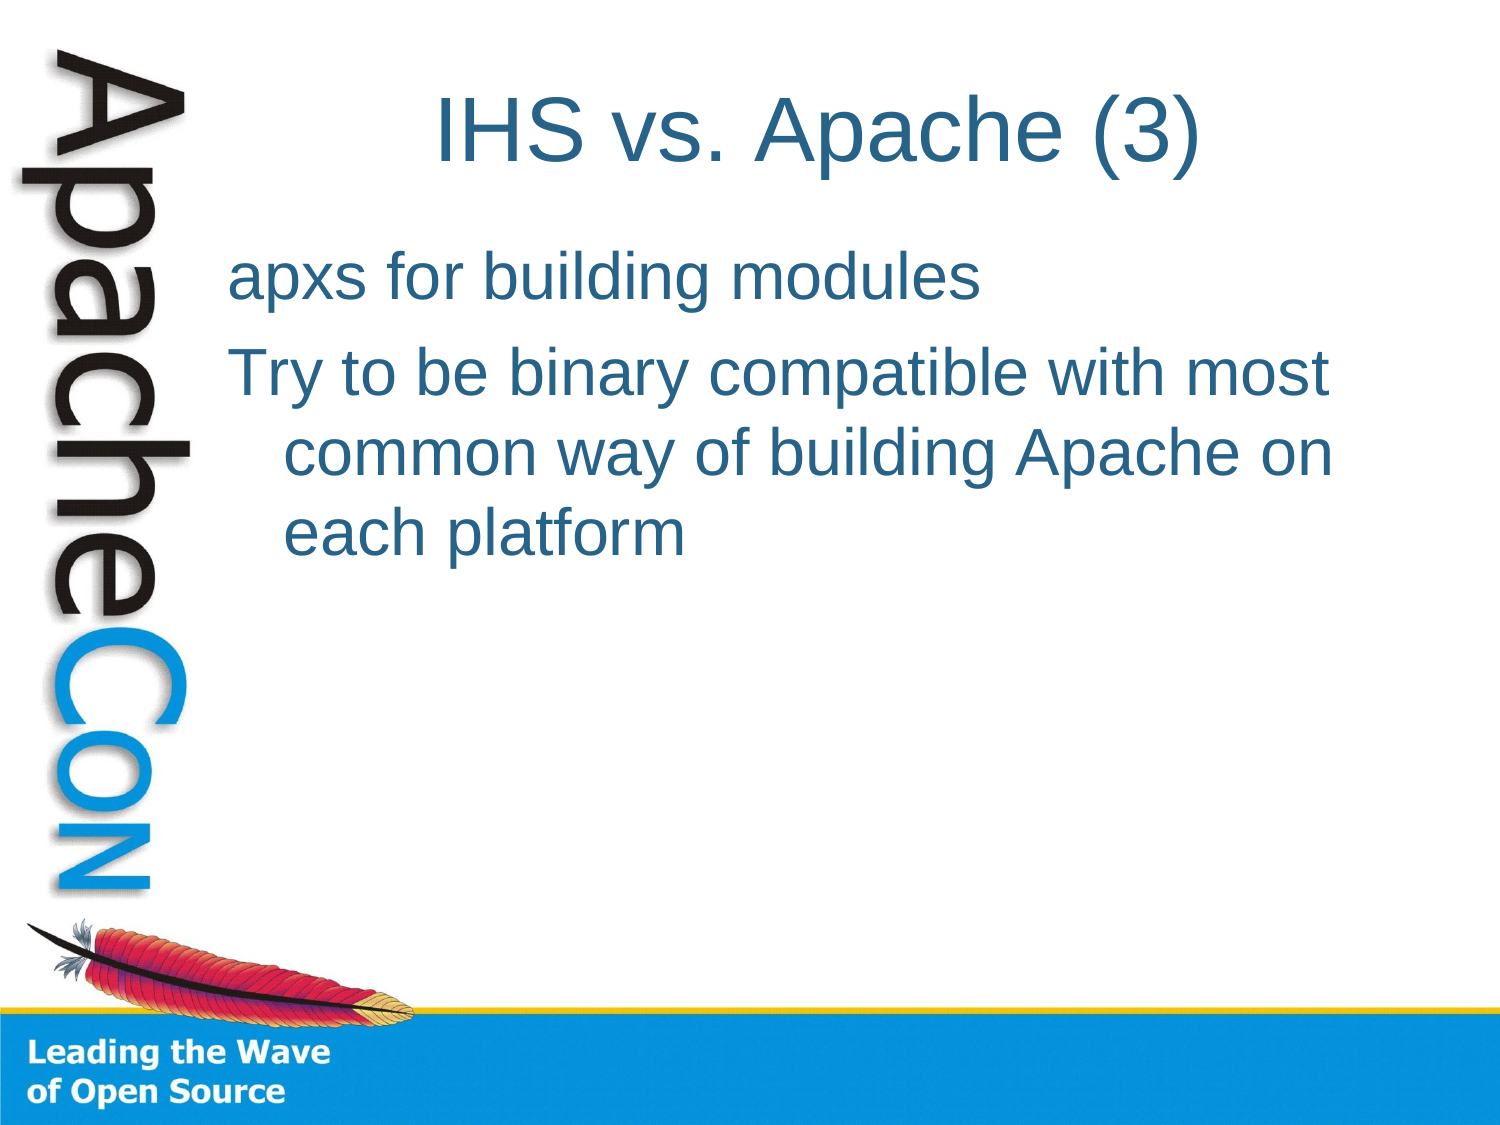

# IHS vs. Apache (3)
apxs for building modules
Try to be binary compatible with most common way of building Apache on each platform